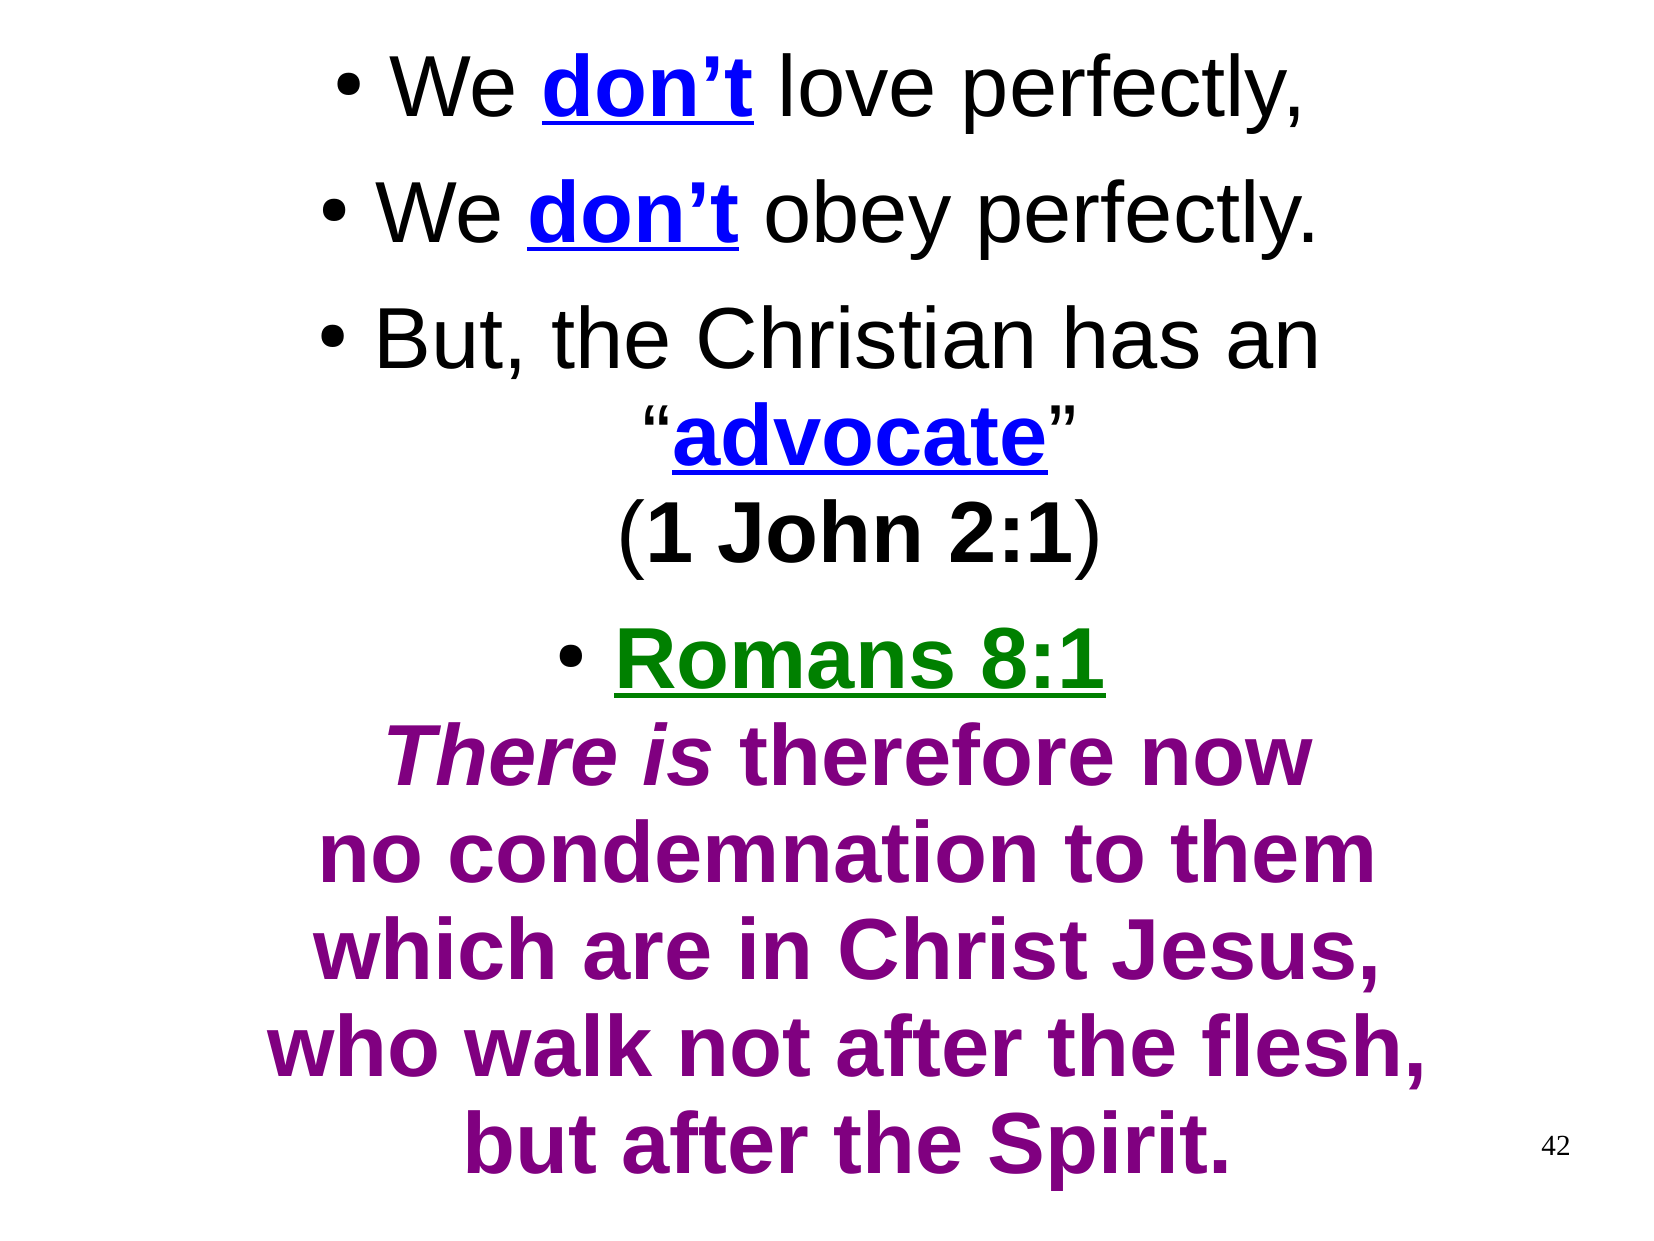

# We don’t love perfectly,
We don’t obey perfectly.
But, the Christian has an
“advocate”
(1 John 2:1)
Romans 8:1
There is therefore now
no condemnation to them
which are in Christ Jesus,
who walk not after the flesh,
but after the Spirit.
42